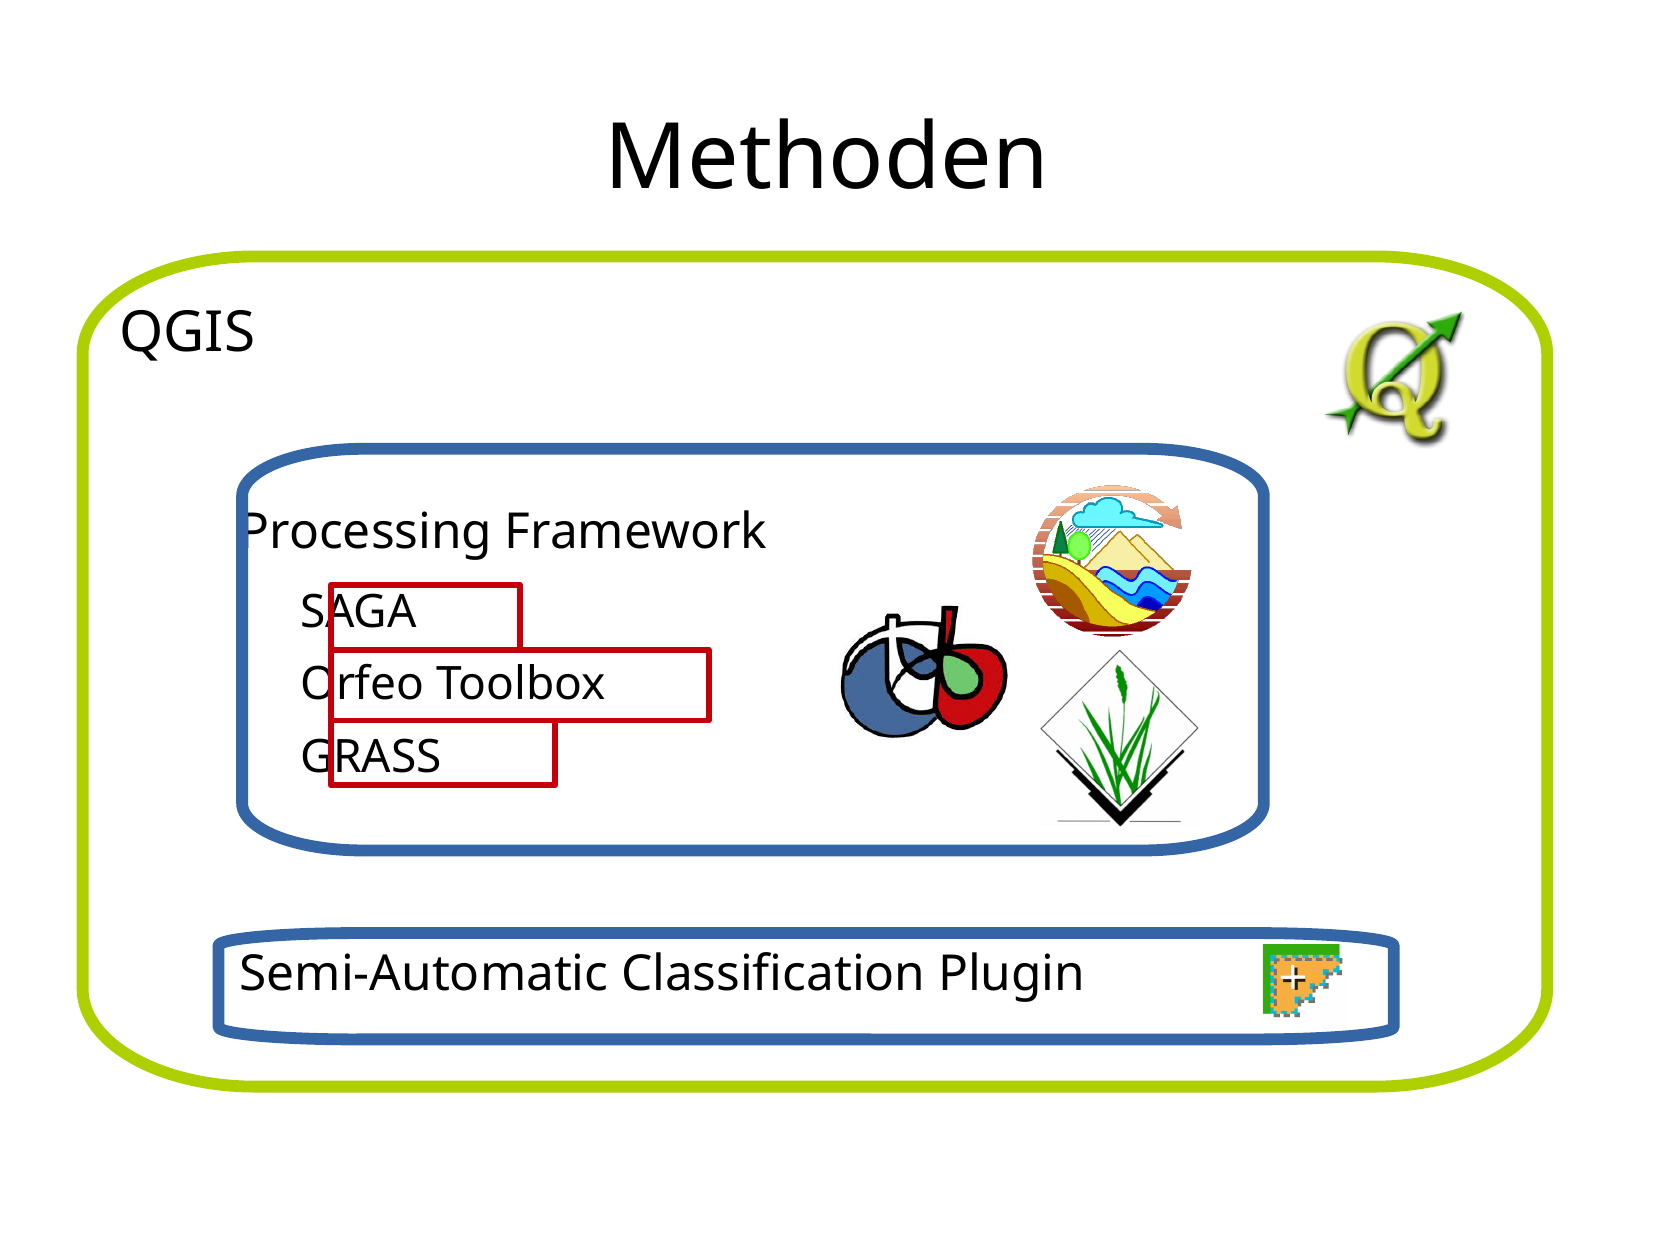

# Methoden
QGIS
Processing Framework
SAGA
Orfeo Toolbox
GRASS
Semi-Automatic Classification Plugin